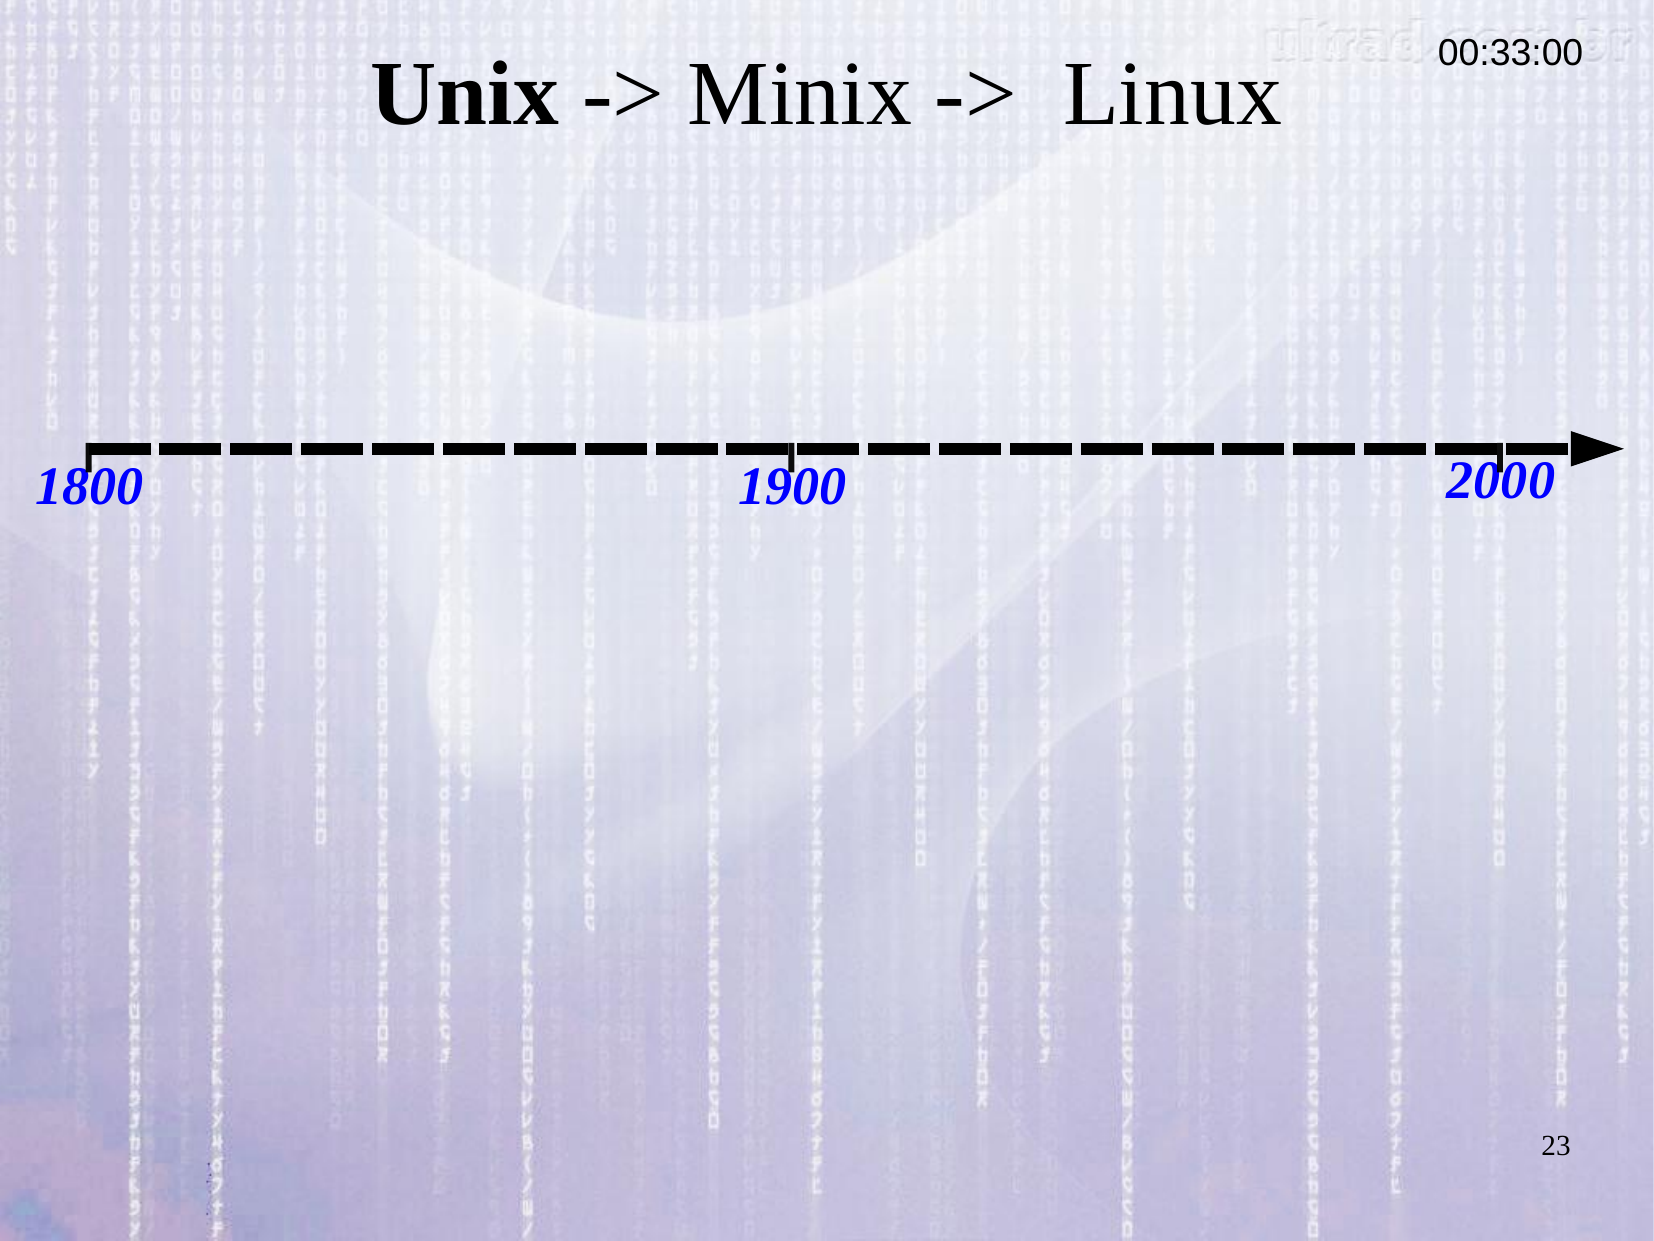

02:51:29
Unix -> Minix -> Linux
2000
1800
1900
23